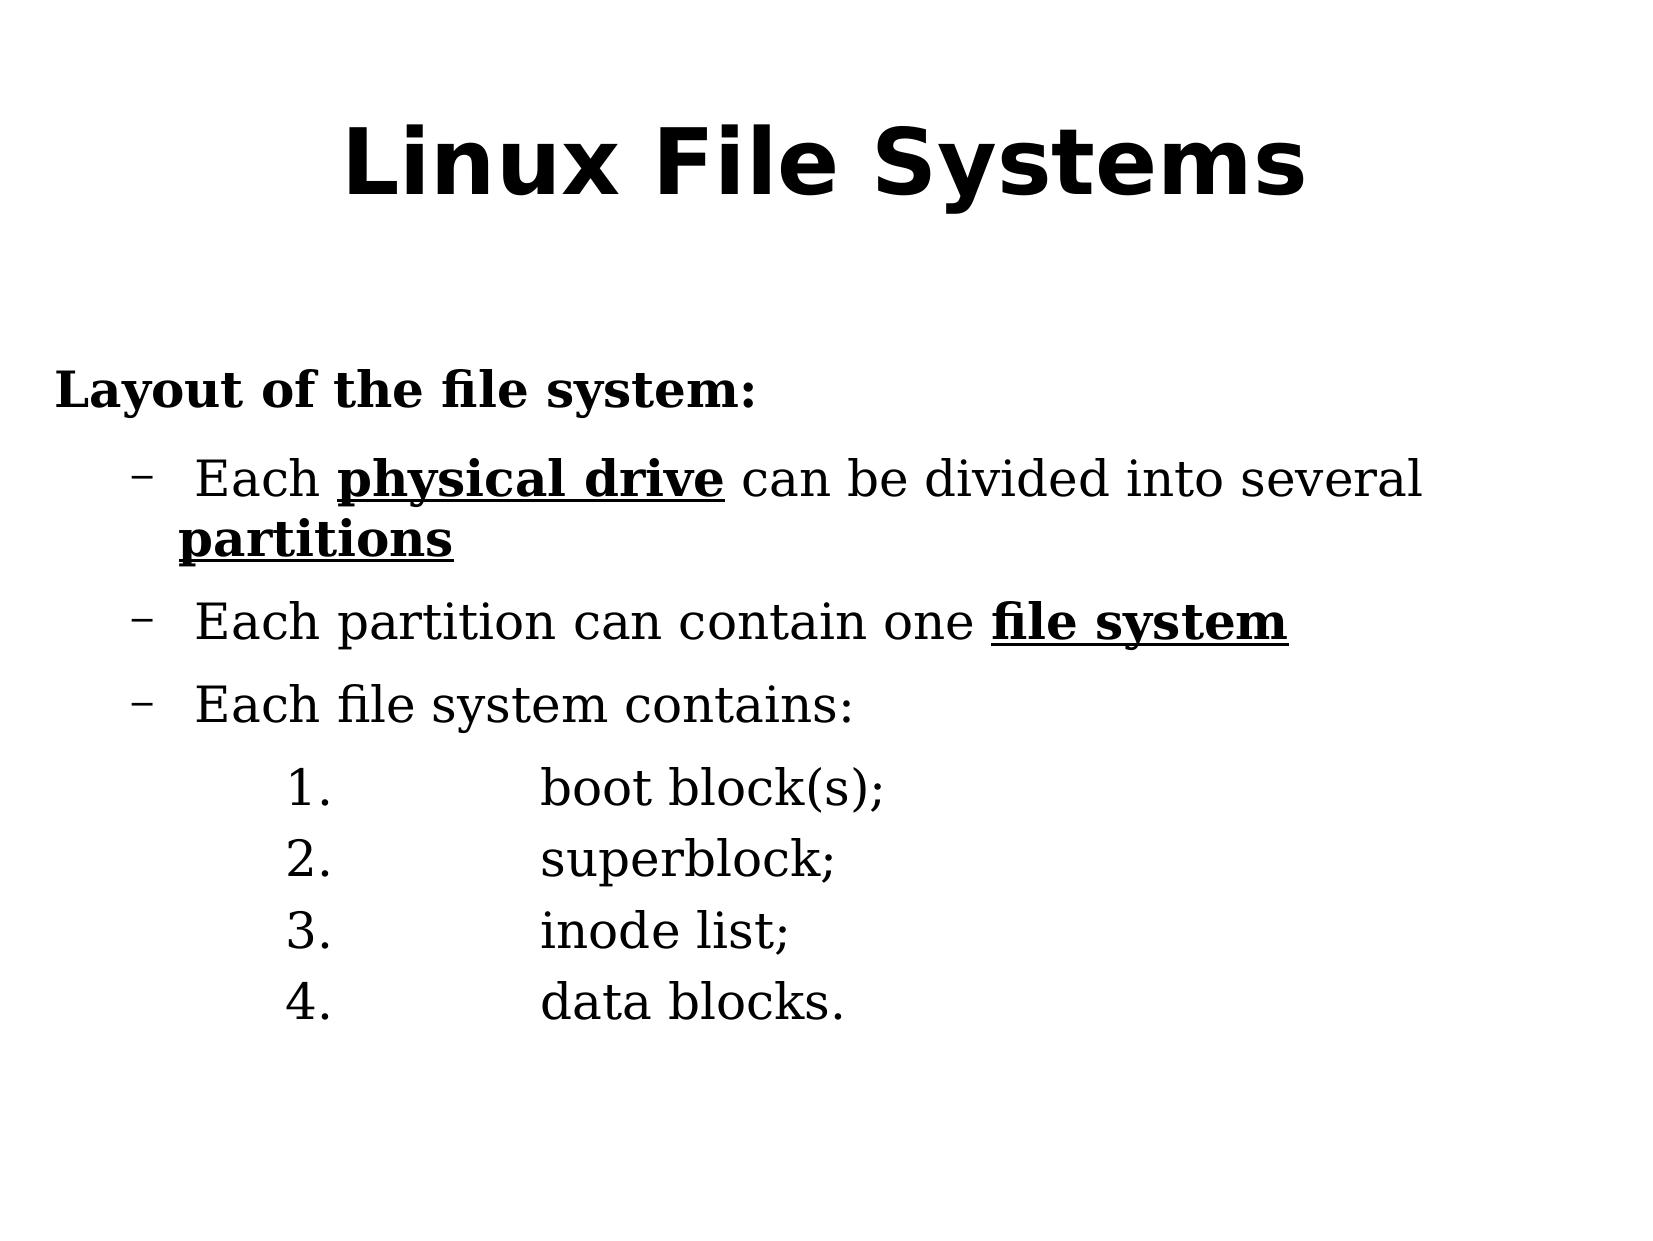

# Linux File Systems
Layout of the file system:
 Each physical drive can be divided into several partitions
 Each partition can contain one file system
 Each file system contains:
1.             boot block(s);
2.             superblock;
3.             inode list;
4.             data blocks.